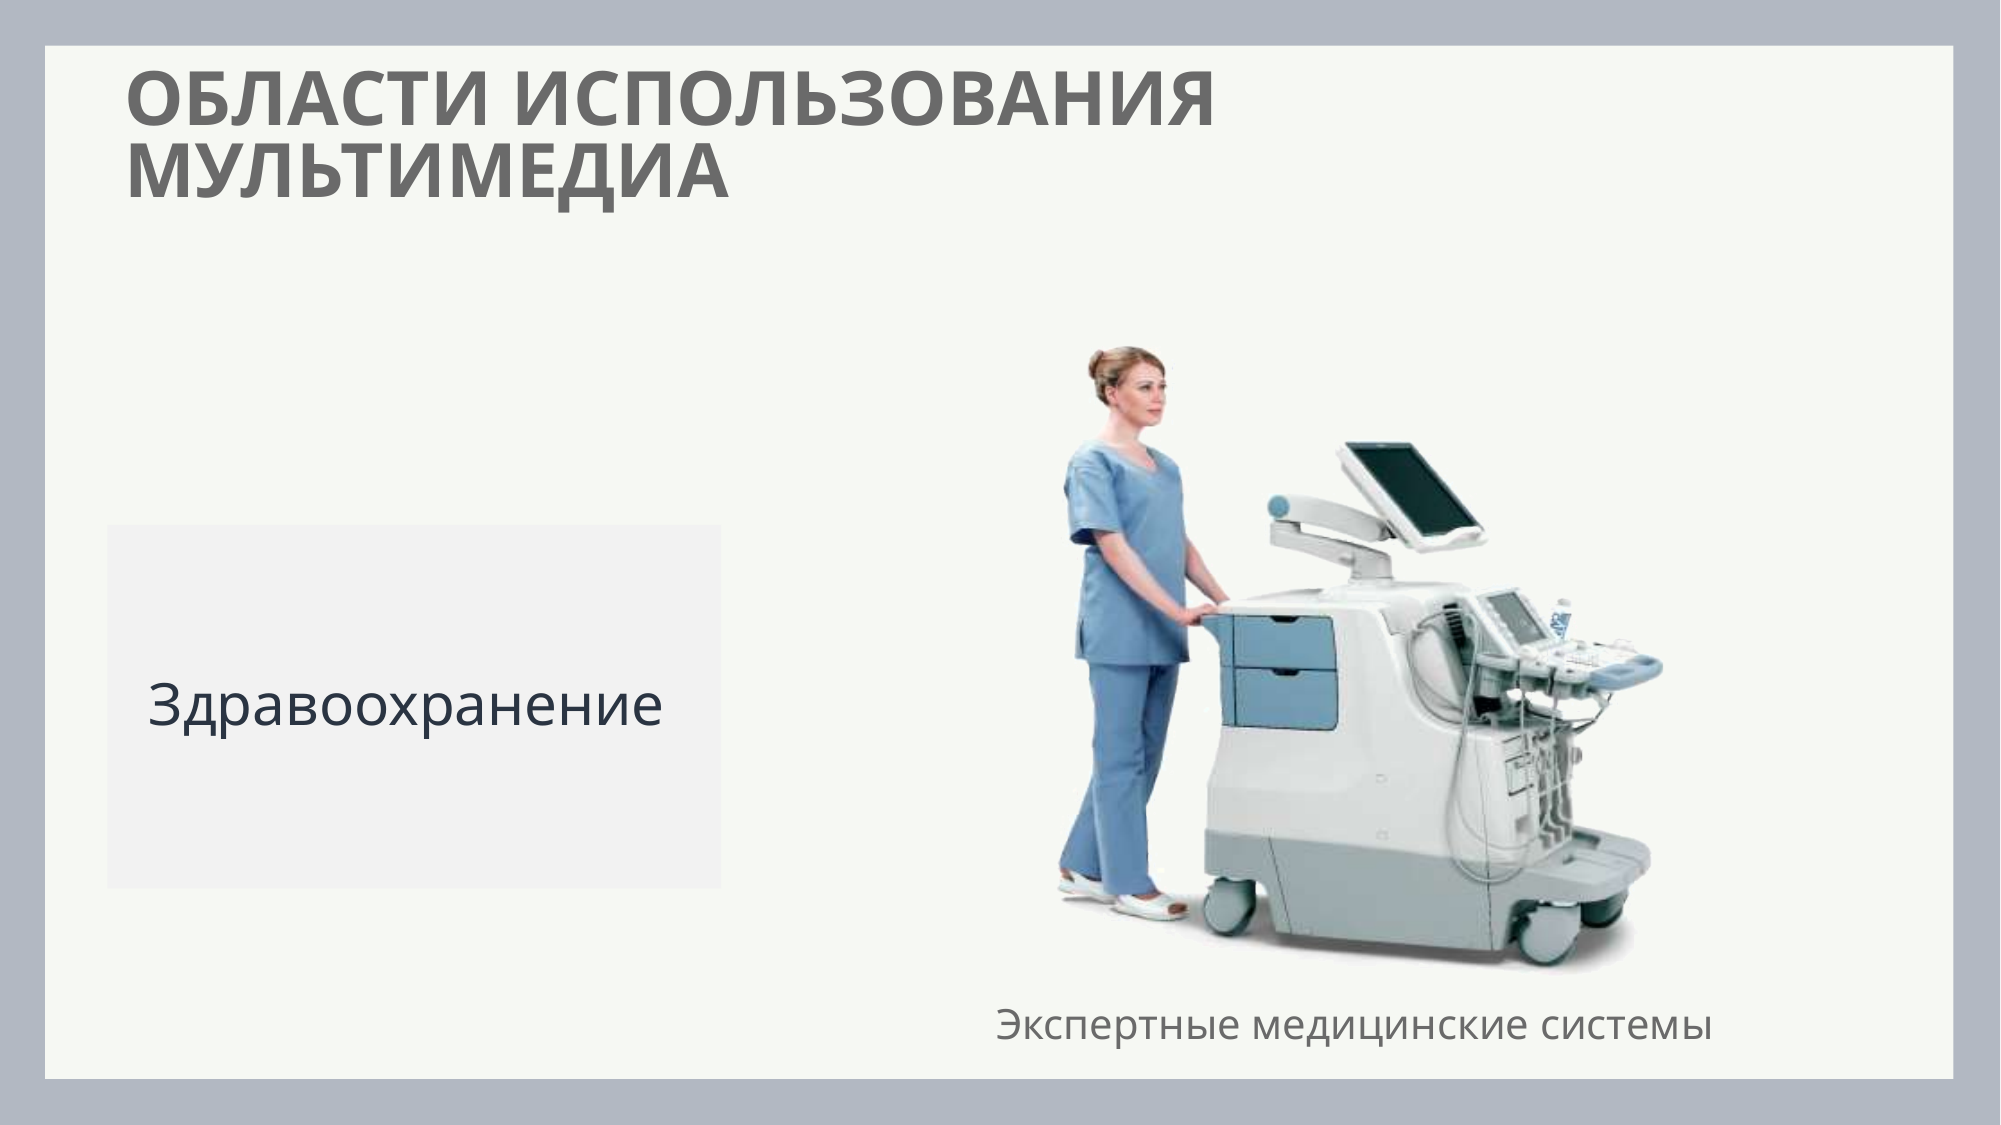

ОБЛАСТИ ИСПОЛЬЗОВАНИЯ МУЛЬТИМЕДИА
# Здравоохранение
Экспертные медицинские системы